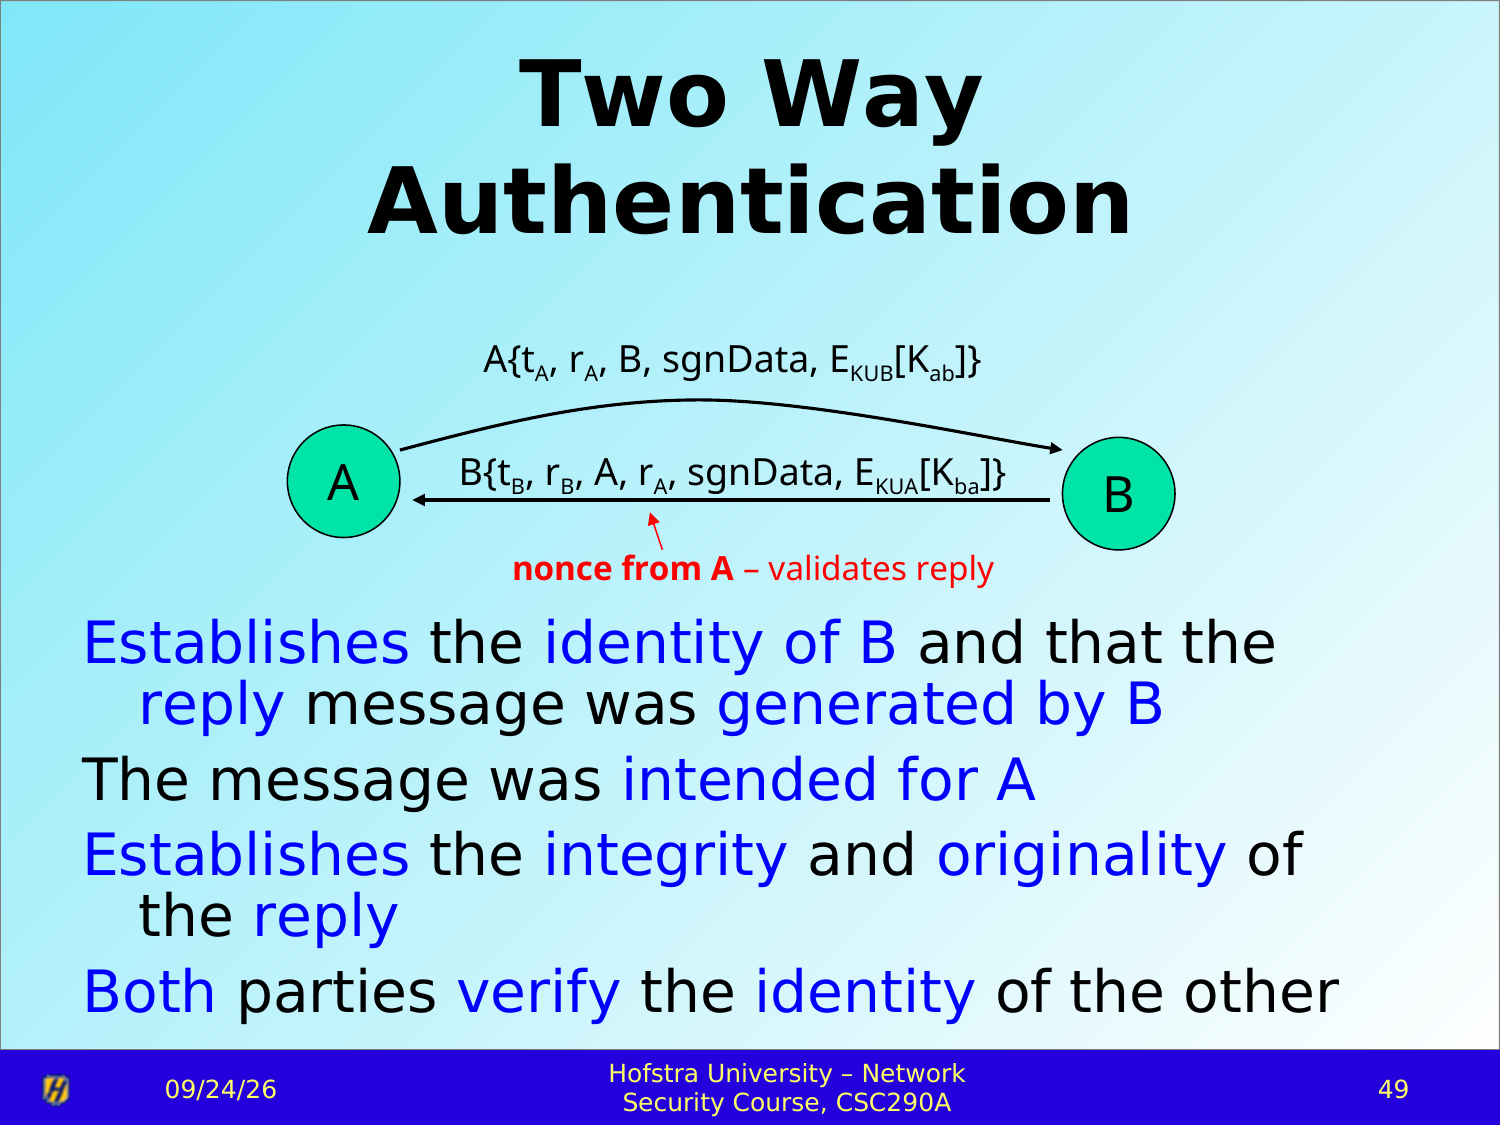

# Two Way Authentication
A{tA, rA, B, sgnData, EKUB[Kab]}
A
B{tB, rB, A, rA, sgnData, EKUA[Kba]}
B
nonce from A – validates reply
Establishes the identity of B and that the reply message was generated by B
The message was intended for A
Establishes the integrity and originality of the reply
Both parties verify the identity of the other
49